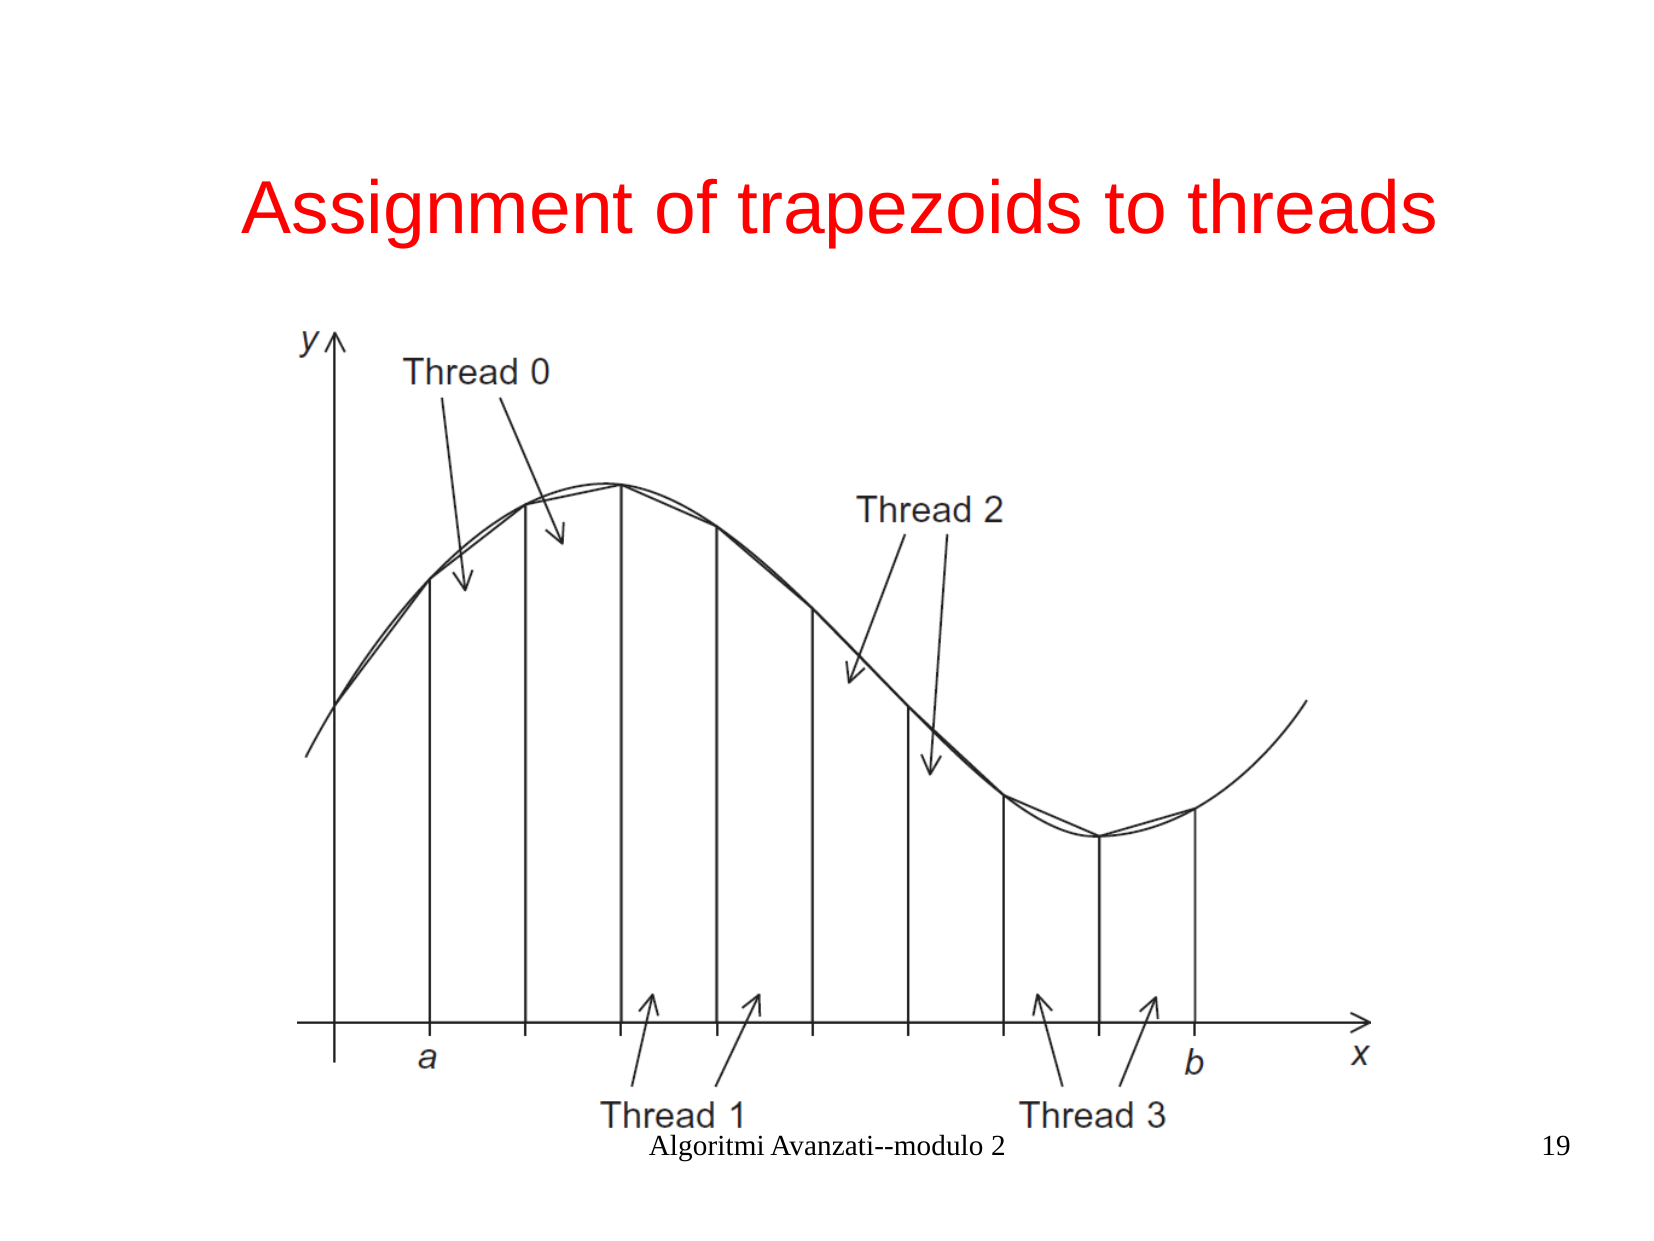

# Assignment of trapezoids to threads
Algoritmi Avanzati--modulo 2
19